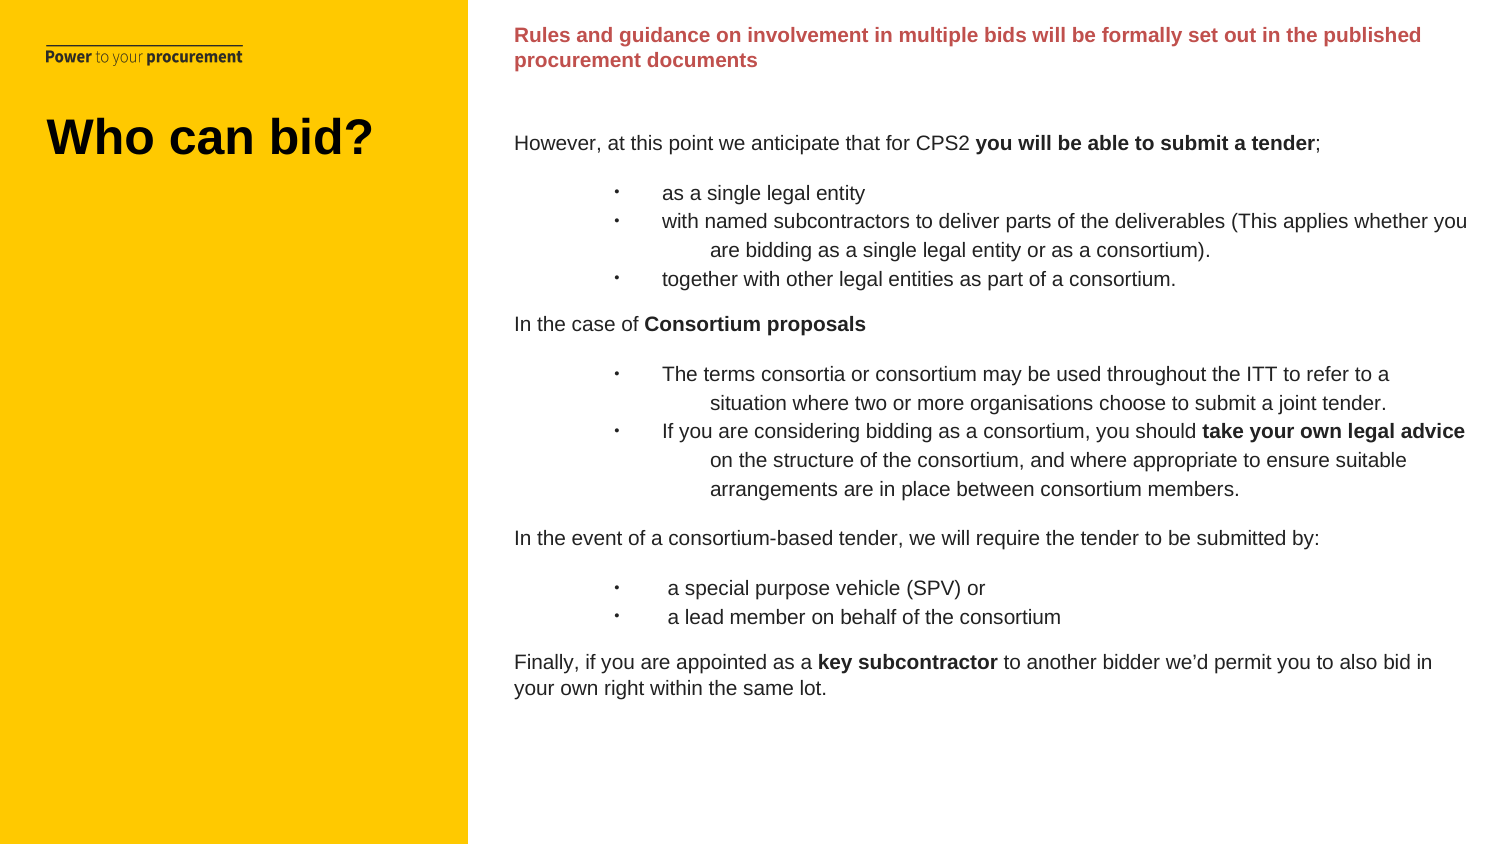

# Rules and guidance on involvement in multiple bids will be formally set out in the published procurement documents
However, at this point we anticipate that for CPS2 you will be able to submit a tender;
as a single legal entity
with named subcontractors to deliver parts of the deliverables (This applies whether you are bidding as a single legal entity or as a consortium).
together with other legal entities as part of a consortium.
In the case of Consortium proposals
The terms consortia or consortium may be used throughout the ITT to refer to a situation where two or more organisations choose to submit a joint tender.
If you are considering bidding as a consortium, you should take your own legal advice on the structure of the consortium, and where appropriate to ensure suitable arrangements are in place between consortium members.
In the event of a consortium-based tender, we will require the tender to be submitted by:
 a special purpose vehicle (SPV) or
 a lead member on behalf of the consortium
Finally, if you are appointed as a key subcontractor to another bidder we’d permit you to also bid in your own right within the same lot.
Who can bid?